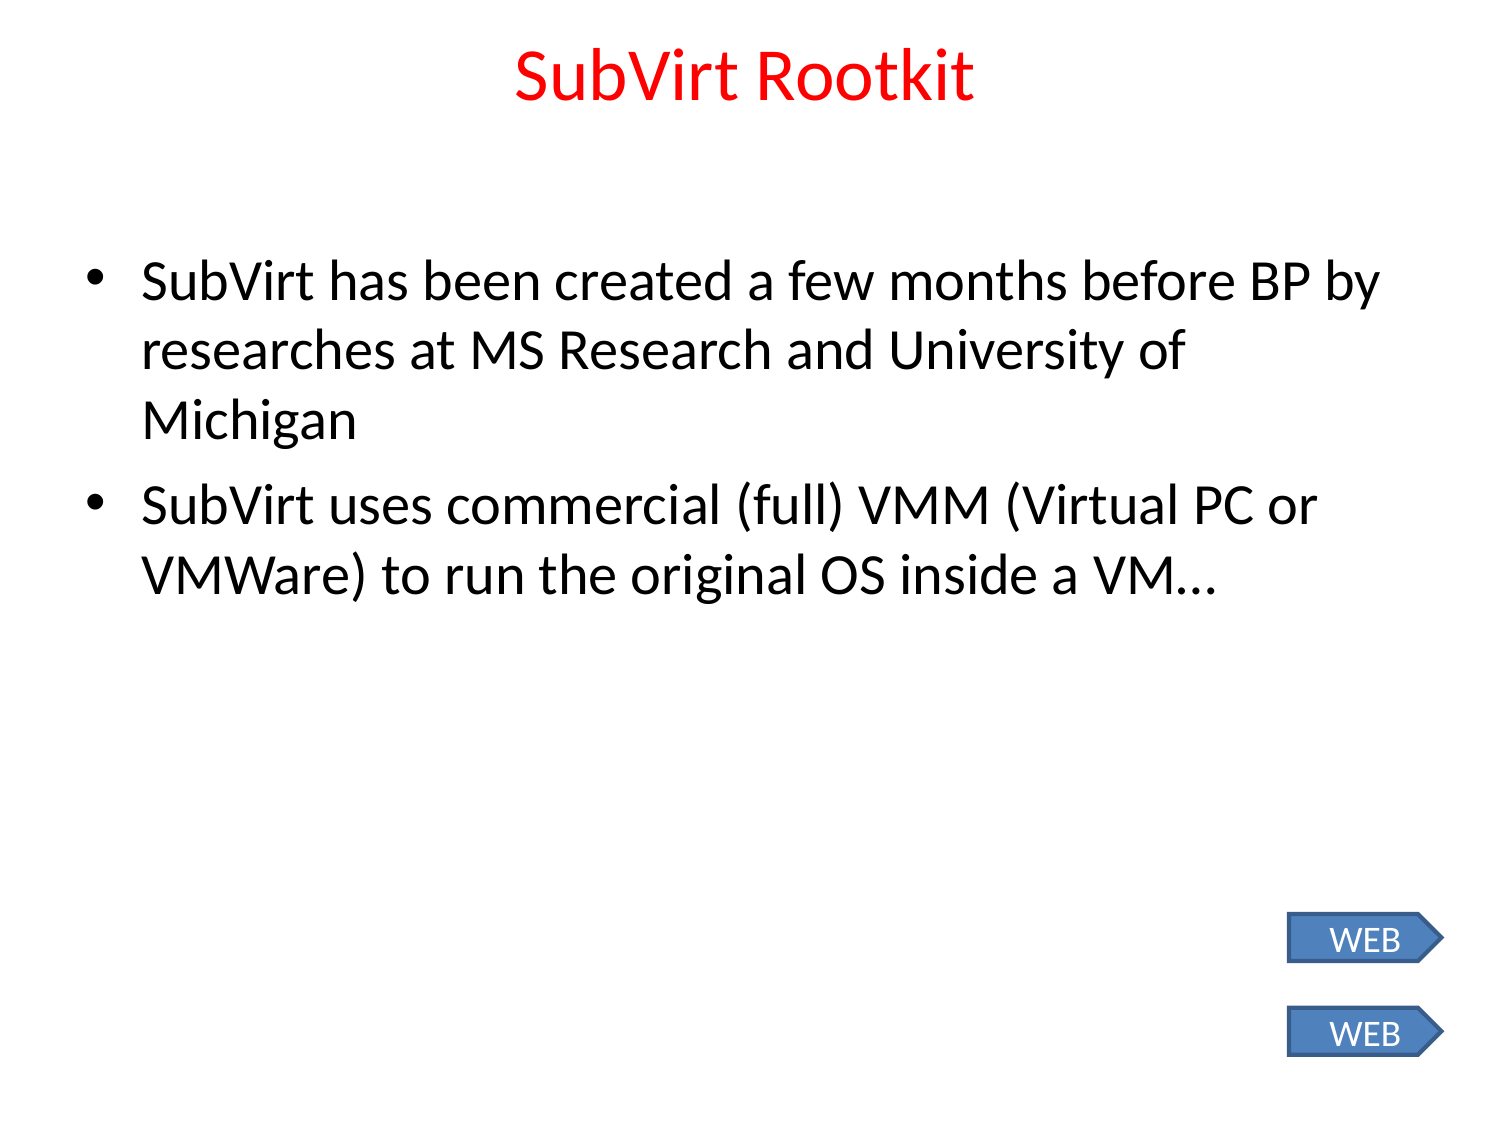

# SubVirt Rootkit
SubVirt has been created a few months before BP by researches at MS Research and University of Michigan
SubVirt uses commercial (full) VMM (Virtual PC or VMWare) to run the original OS inside a VM…
WEB
WEB